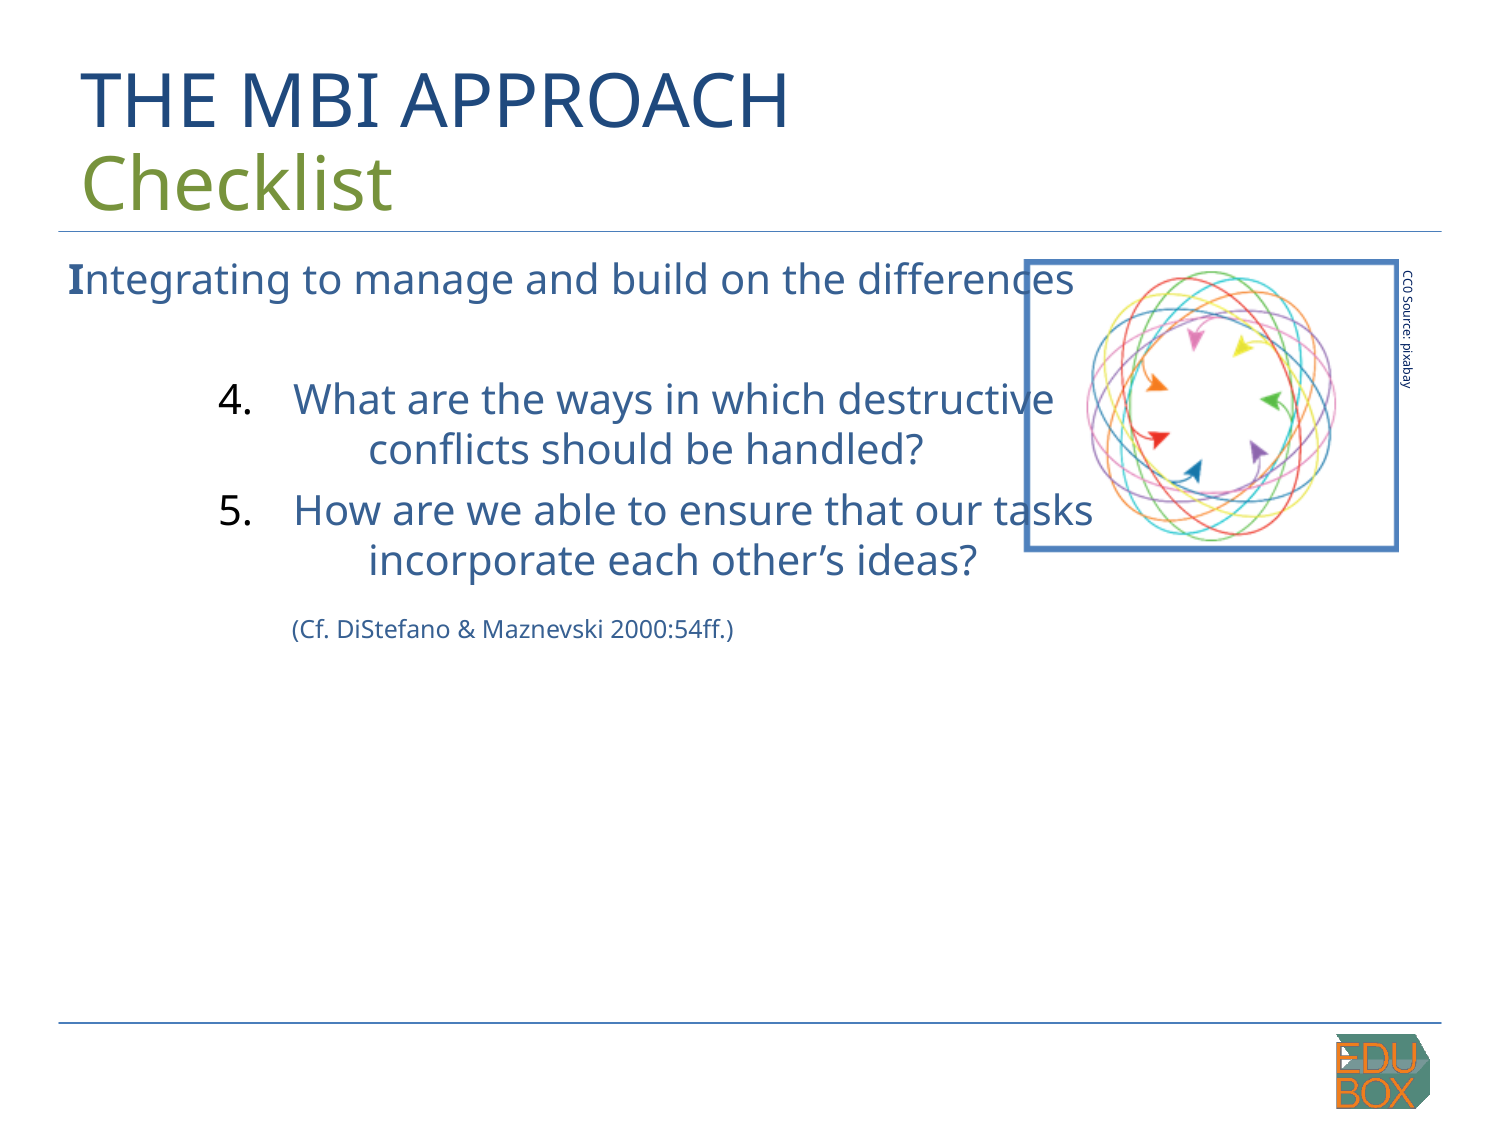

# THE MBI APPROACH
Checklist
Integrating to manage and build on the differences
What are the ways in which destructive
conflicts should be handled?
How are we able to ensure that our tasks
incorporate each other’s ideas?
	(Cf. DiStefano & Maznevski 2000:54ff.)
CC0 Source: pixabay